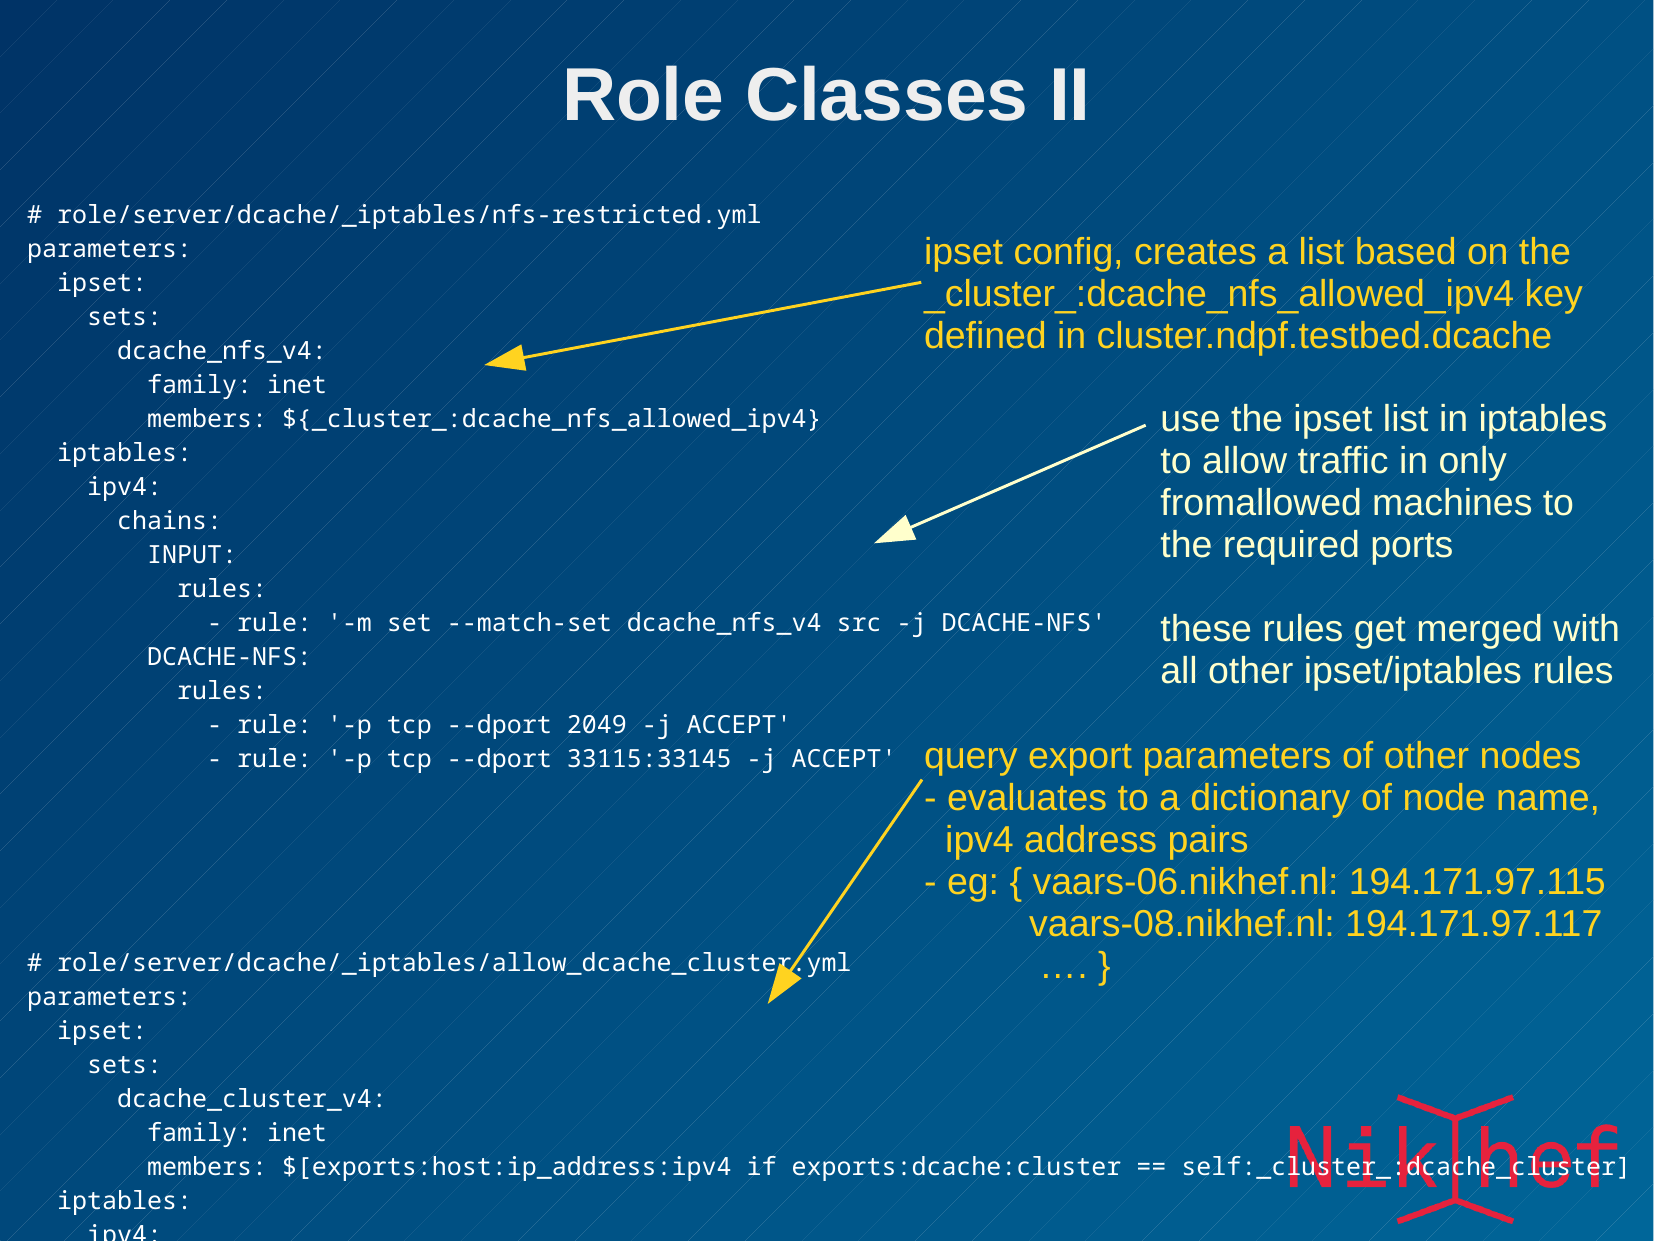

# Role Classes II
# role/server/dcache/_iptables/nfs-restricted.yml
parameters:
 ipset:
 sets:
 dcache_nfs_v4:
 family: inet
 members: ${_cluster_:dcache_nfs_allowed_ipv4}
 iptables:
 ipv4:
 chains:
 INPUT:
 rules:
 - rule: '-m set --match-set dcache_nfs_v4 src -j DCACHE-NFS'
 DCACHE-NFS:
 rules:
 - rule: '-p tcp --dport 2049 -j ACCEPT'
 - rule: '-p tcp --dport 33115:33145 -j ACCEPT'
# role/server/dcache/_iptables/allow_dcache_cluster.yml
parameters:
 ipset:
 sets:
 dcache_cluster_v4:
 family: inet
 members: $[exports:host:ip_address:ipv4 if exports:dcache:cluster == self:_cluster_:dcache_cluster]
 iptables:
 ipv4:
 chains:
 INPUT:
 rules:
 - rule: '-m set --match-set dcache_cluster_v4 src -j DCACHE-CLUSTER-INPUT'
ipset config, creates a list based on the _cluster_:dcache_nfs_allowed_ipv4 key defined in cluster.ndpf.testbed.dcache
query export parameters of other nodes
- evaluates to a dictionary of node name,
 ipv4 address pairs
- eg: { vaars-06.nikhef.nl: 194.171.97.115
 vaars-08.nikhef.nl: 194.171.97.117
 …. }
use the ipset list in iptables to allow traffic in only fromallowed machines to the required ports
these rules get merged with all other ipset/iptables rules